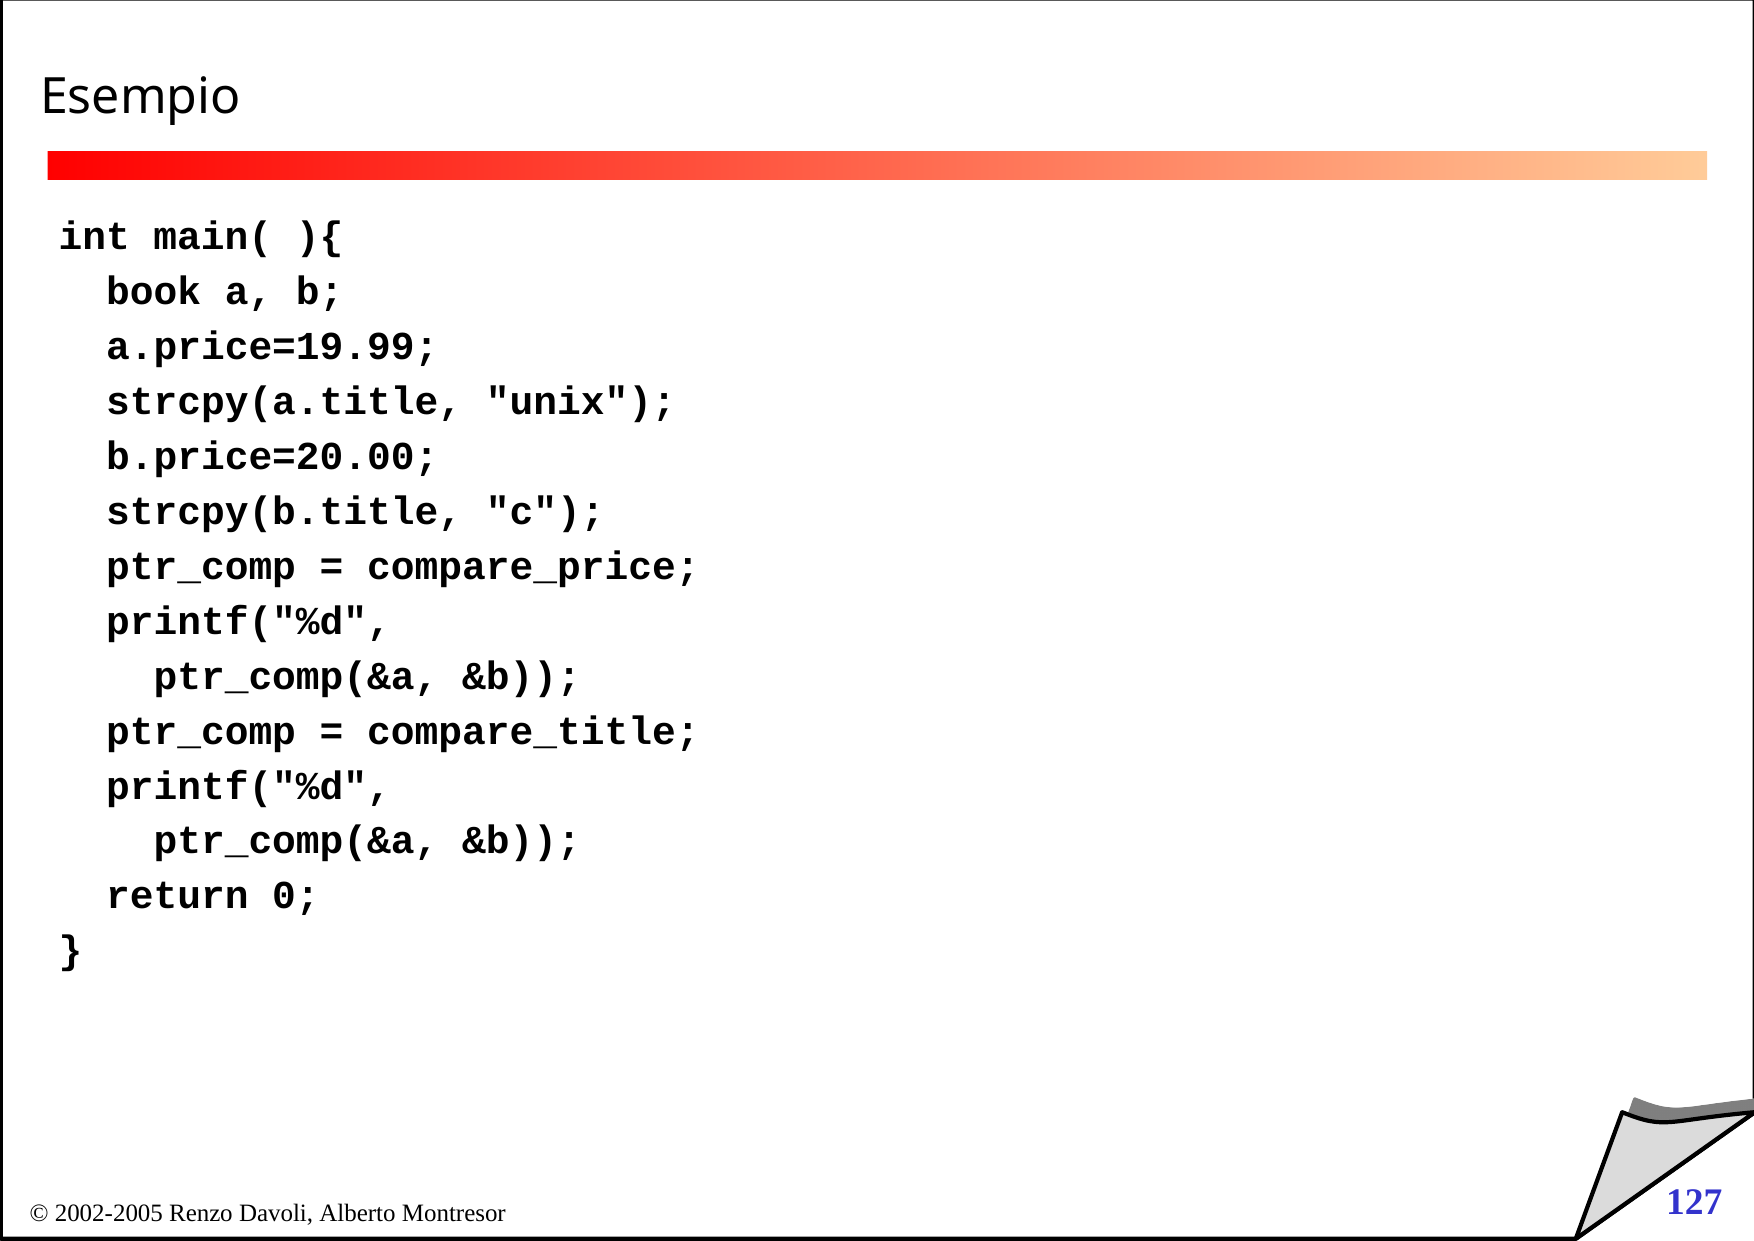

# Esempio
int main( ){
 book a, b;
 a.price=19.99;
 strcpy(a.title, "unix");
 b.price=20.00;
 strcpy(b.title, "c");
 ptr_comp = compare_price;
 printf("%d",
 ptr_comp(&a, &b));
 ptr_comp = compare_title;
 printf("%d",
 ptr_comp(&a, &b));
 return 0;
}